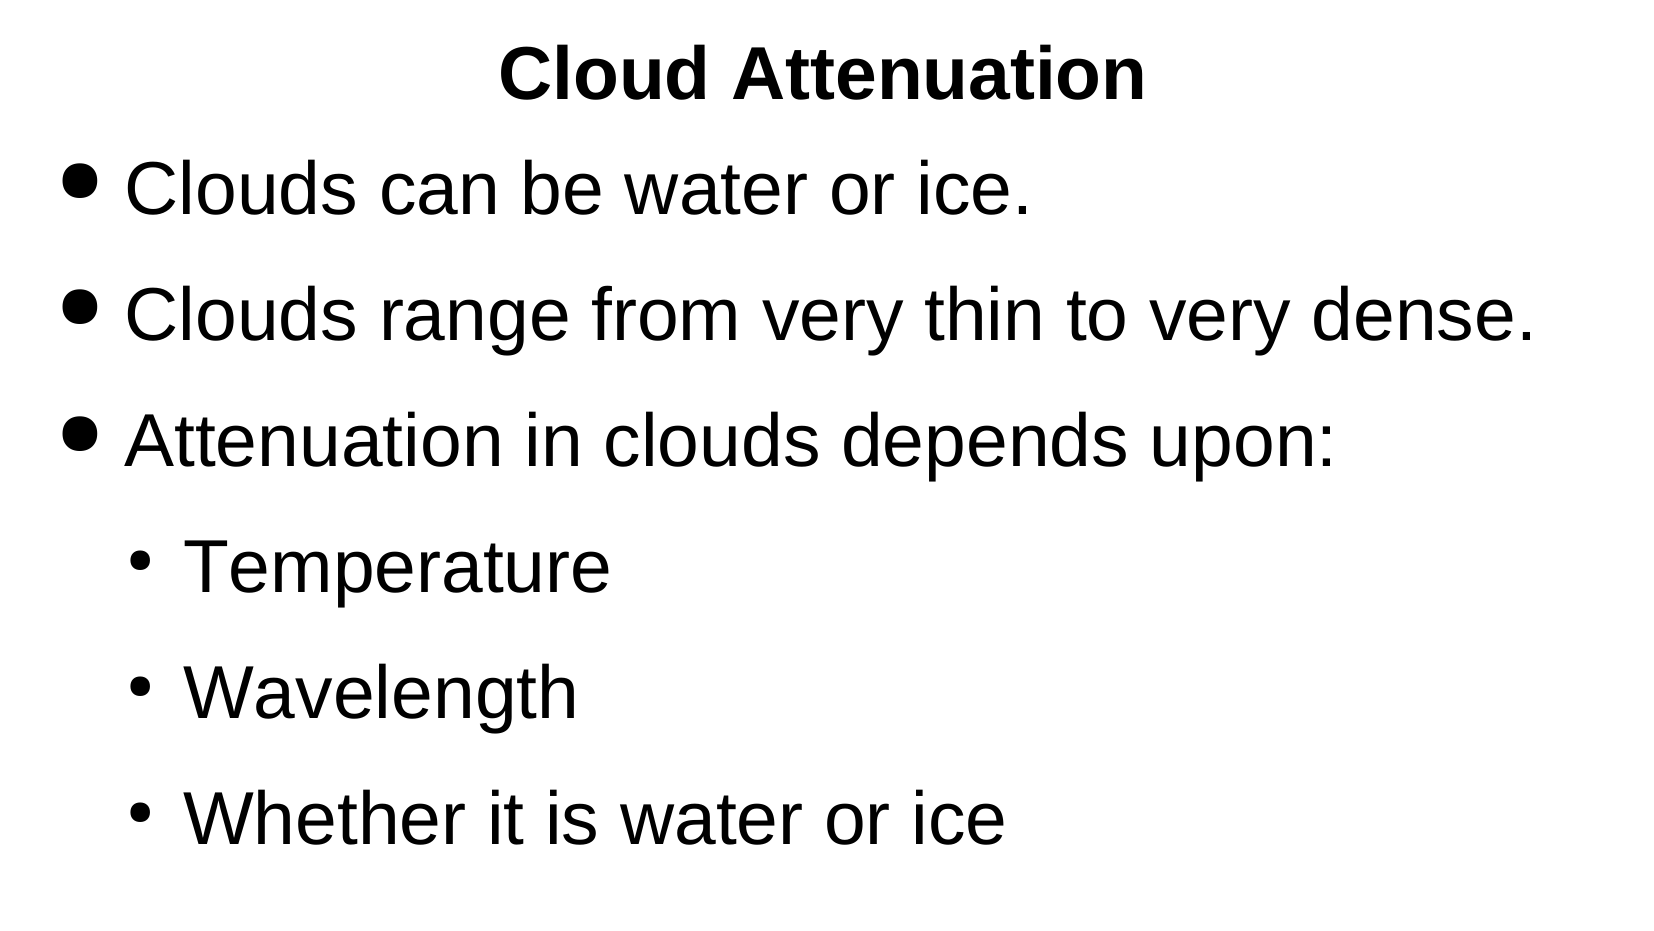

# Cloud Attenuation
 Clouds can be water or ice.
 Clouds range from very thin to very dense.
 Attenuation in clouds depends upon:
 Temperature
 Wavelength
 Whether it is water or ice